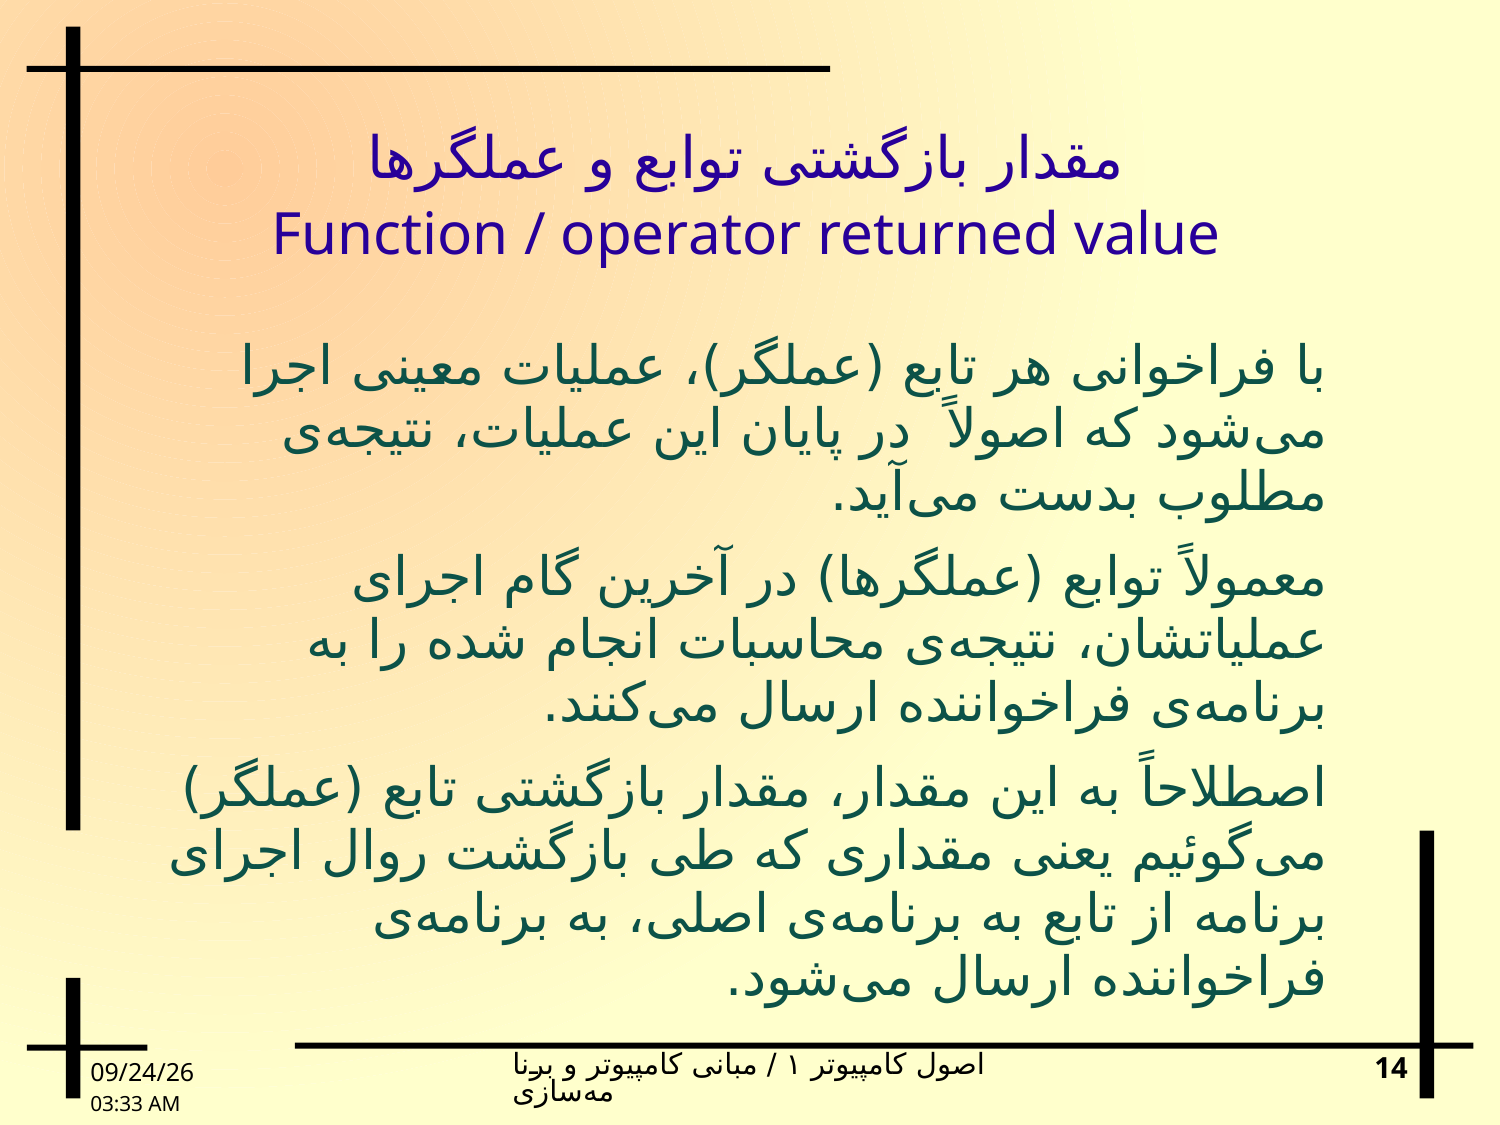

# مقدار بازگشتی توابع و عملگرها Function / operator returned value
با فراخوانی هر تابع (عملگر)، عملیات معینی اجرا می‌شود که اصولاً در پایان این عملیات، نتیجه‌ی مطلوب بدست می‌آید.
معمولاً توابع (عملگرها) در آخرین گام اجرای عملیاتشان، نتیجه‌ی محاسبات انجام شده را به برنامه‌ی فراخواننده ارسال می‌کنند.
اصطلاحاً به این مقدار، مقدار بازگشتی تابع (عملگر) می‌گوئیم یعنی مقداری که طی بازگشت روال اجرای برنامه از تابع به برنامه‌ی اصلی، به برنامه‌ی فراخواننده ارسال می‌شود.
اصول کامپیوتر ۱ / مبانی کامپیوتر و برنامه‌سازی
14